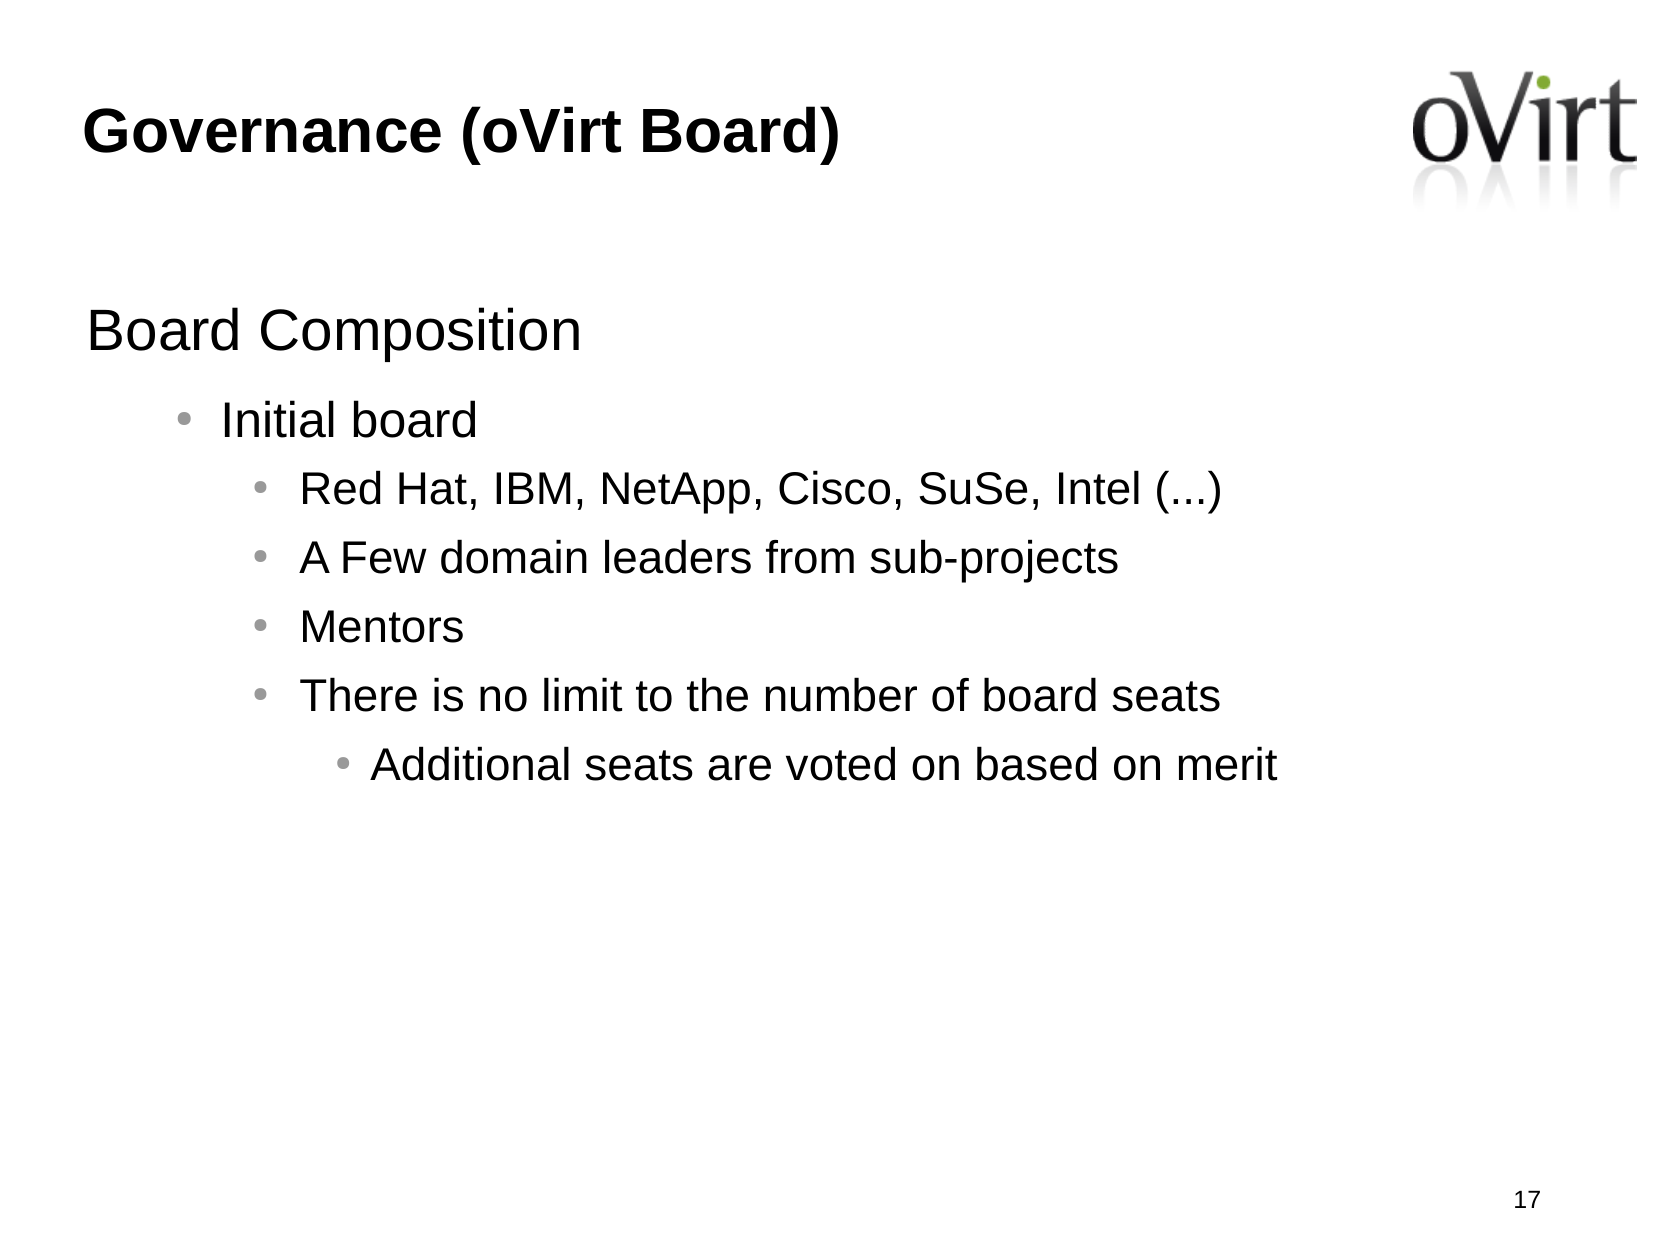

# Governance (oVirt Board)
Board Composition
Initial board
Red Hat, IBM, NetApp, Cisco, SuSe, Intel (...)
A Few domain leaders from sub-projects
Mentors
There is no limit to the number of board seats
Additional seats are voted on based on merit